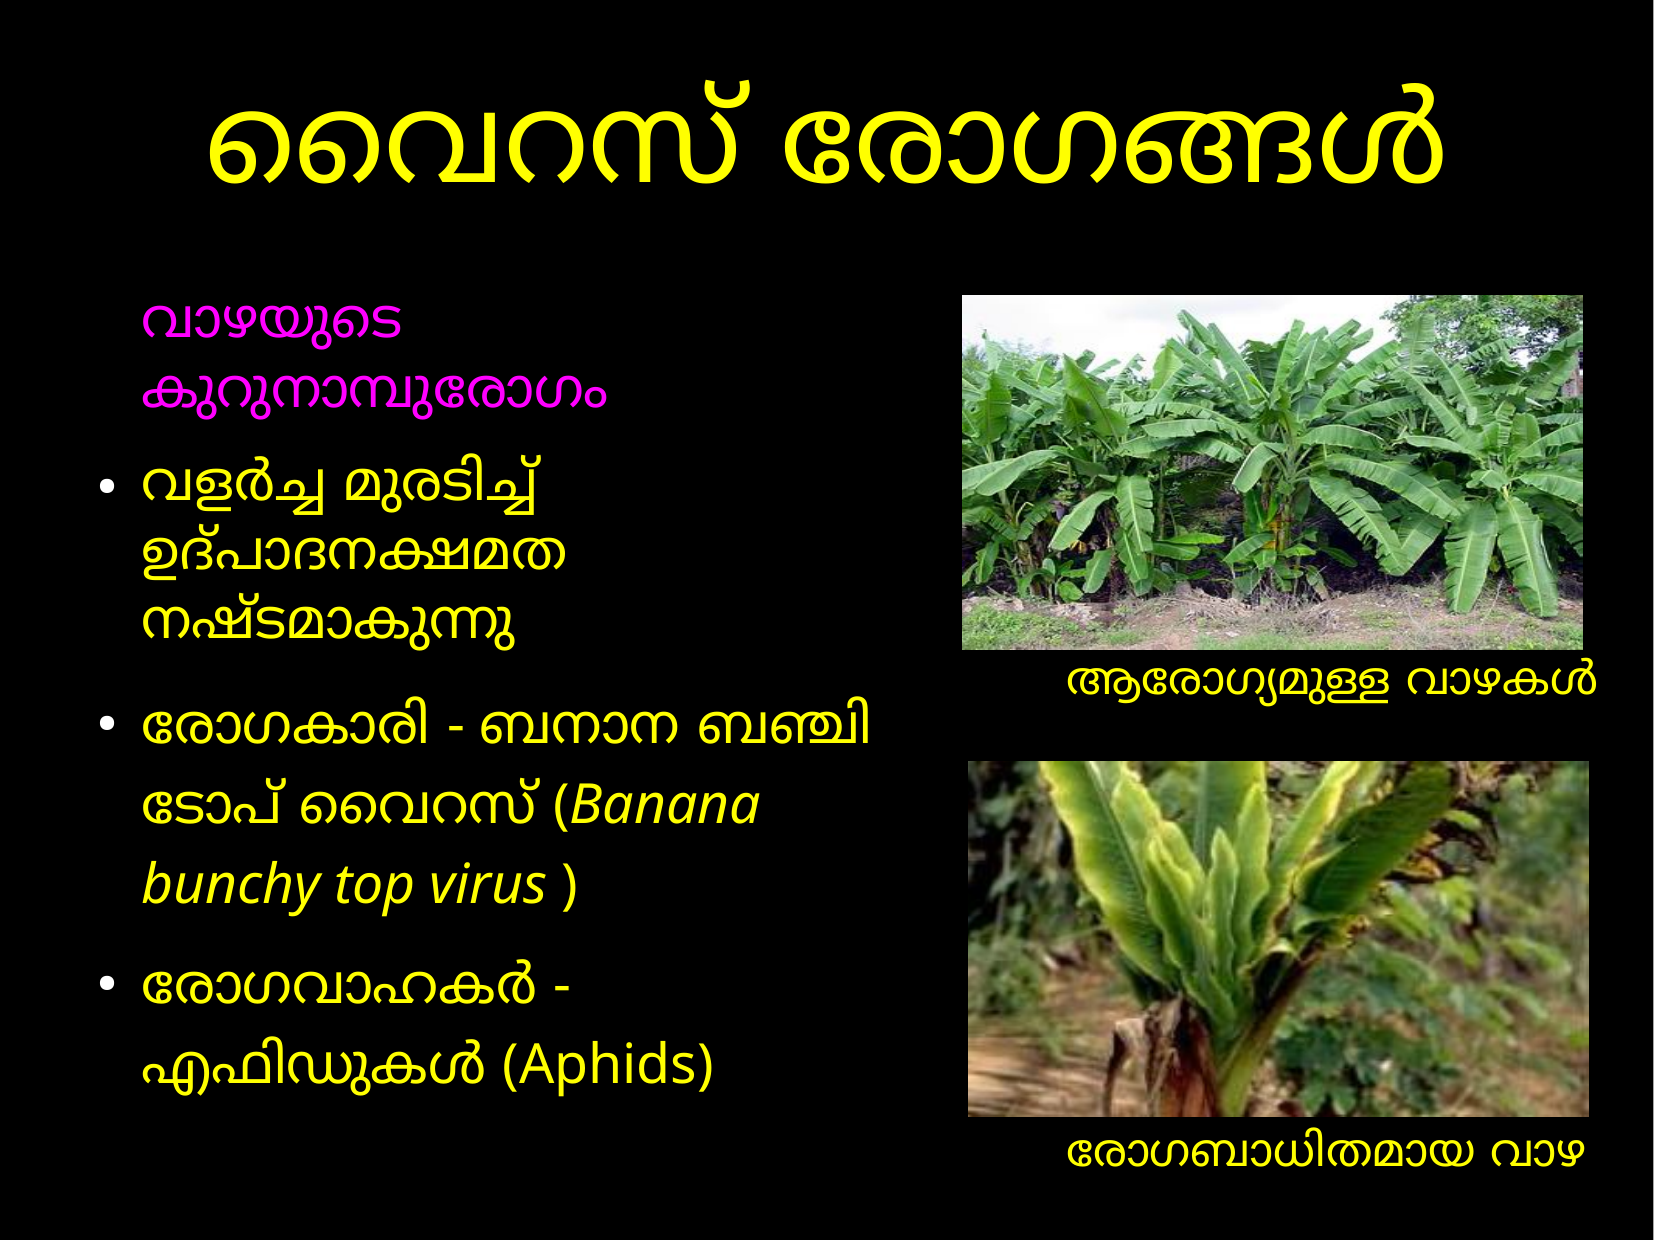

# വൈറസ് രോഗങ്ങള്‍
വാഴയുടെ കുറുനാമ്പുരോഗം
വളര്‍ച്ച മുരടിച്ച് ഉദ്പാദനക്ഷമത നഷ്ടമാകുന്നു
രോഗകാരി - ബനാന ബഞ്ചി ടോപ് വൈറസ് (Banana bunchy top virus )
രോഗവാഹകര്‍ - എഫിഡുകള്‍ (Aphids)
ആരോഗ്യമുള്ള വാഴകള്‍
രോഗബാധിതമായ വാഴ